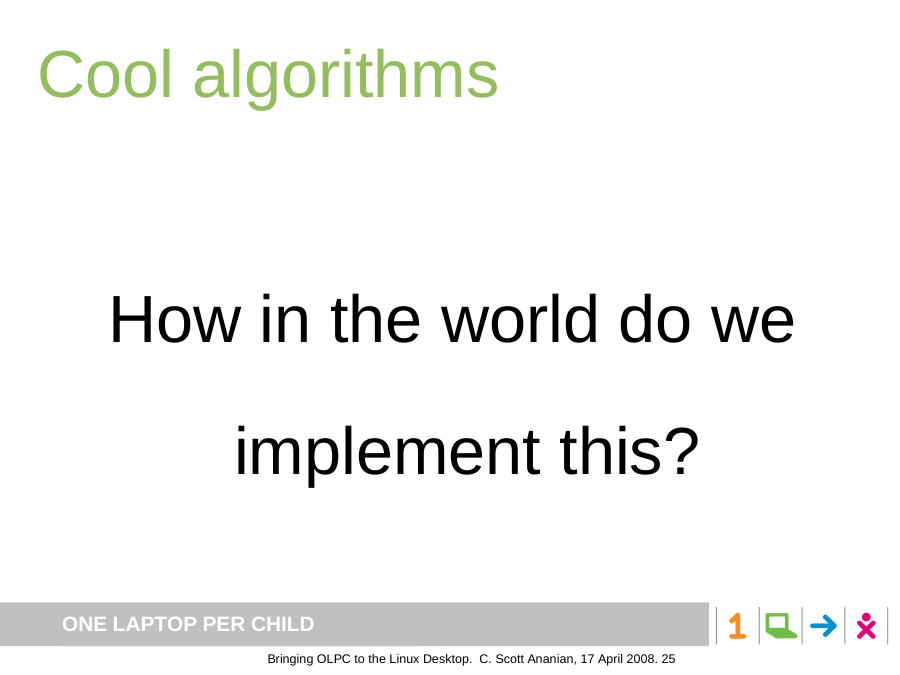

# Cool algorithms
How in the world do we implement this?